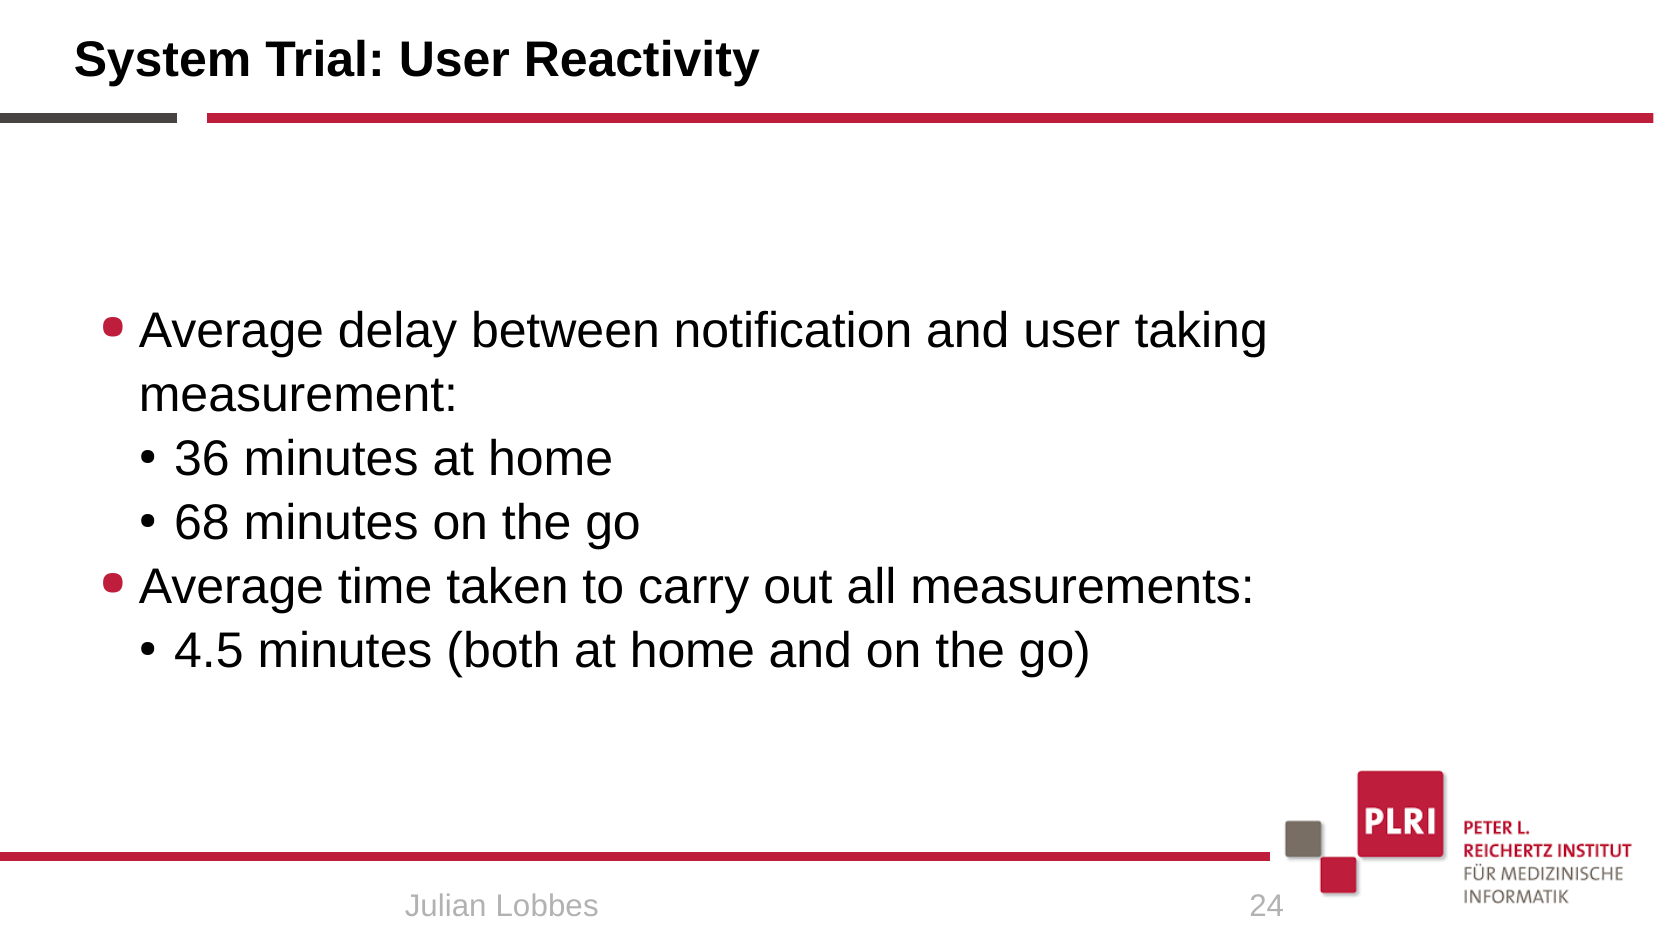

System Trial: User Reactivity
Average delay between notification and user taking measurement:
36 minutes at home
68 minutes on the go
Average time taken to carry out all measurements:
4.5 minutes (both at home and on the go)
Julian Lobbes